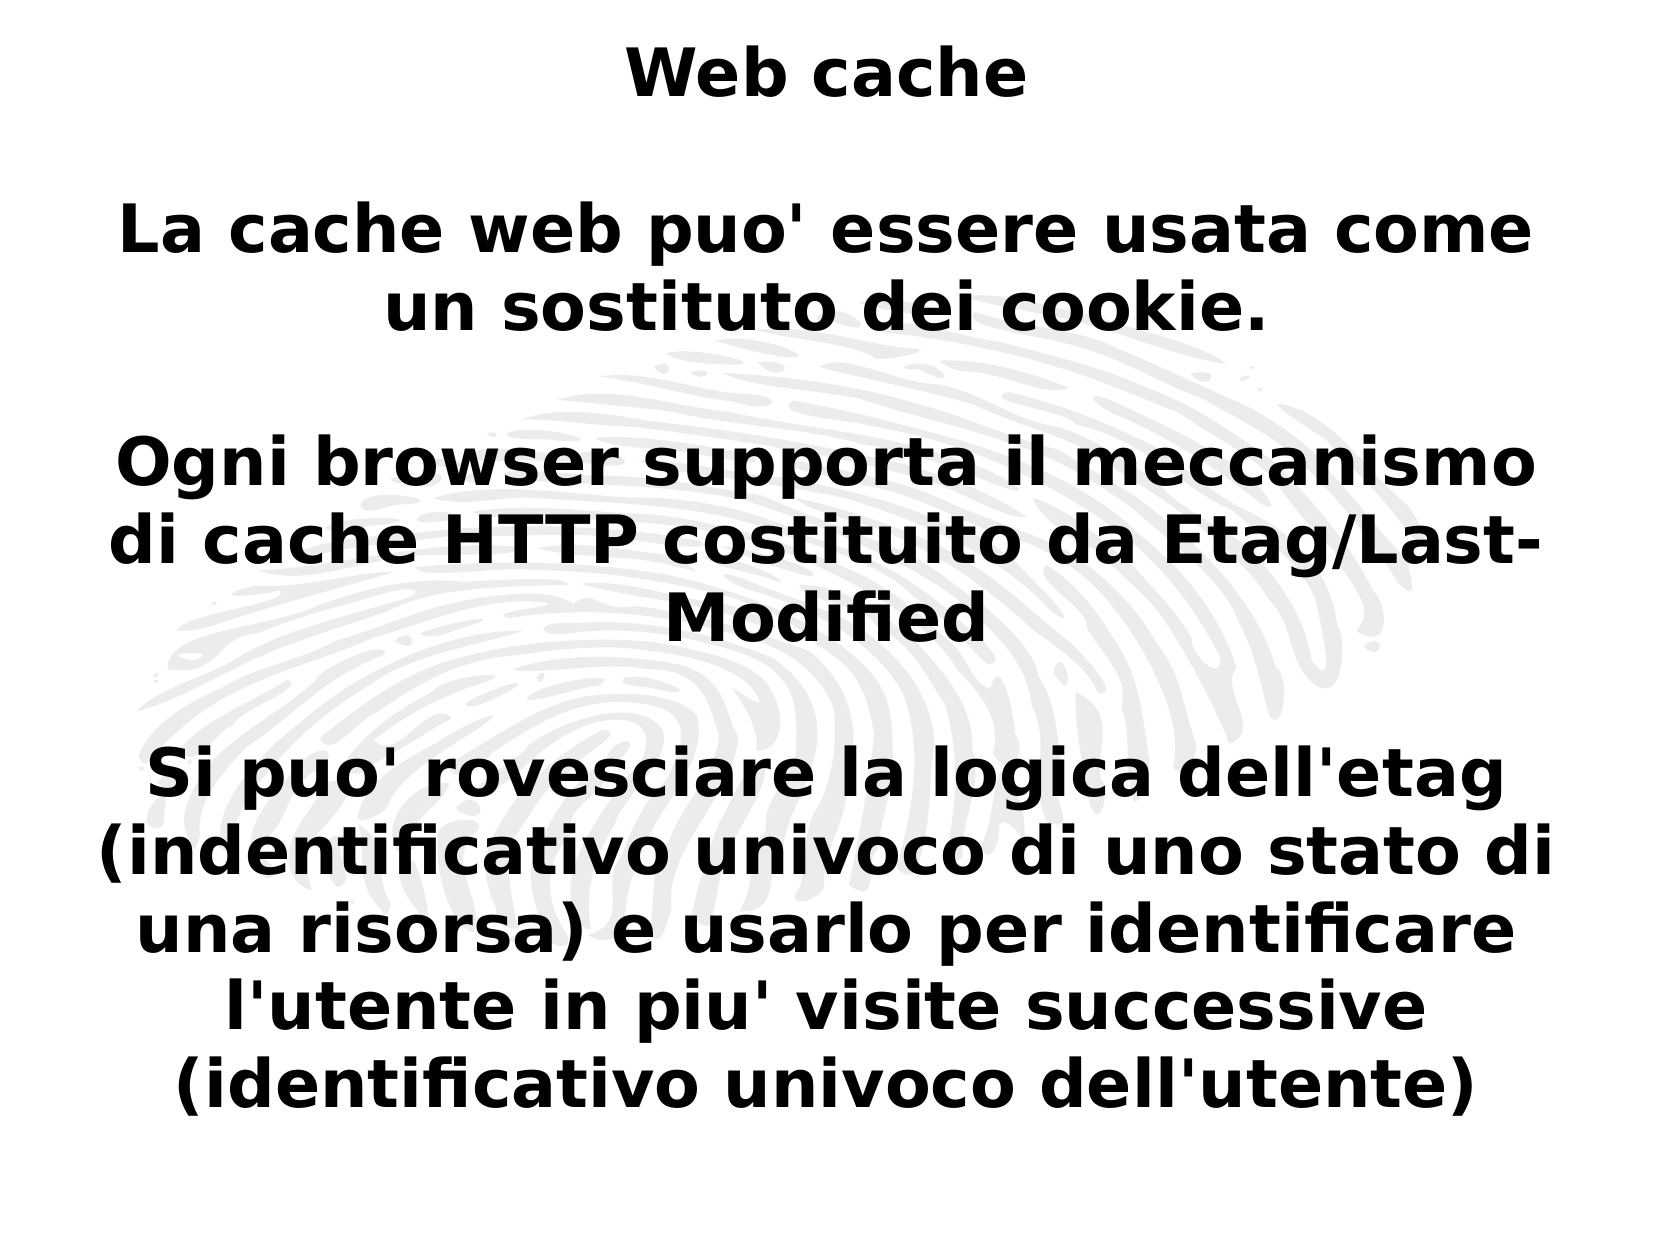

# Web cache
La cache web puo' essere usata come un sostituto dei cookie.
Ogni browser supporta il meccanismo di cache HTTP costituito da Etag/Last-Modified
Si puo' rovesciare la logica dell'etag (indentificativo univoco di uno stato di una risorsa) e usarlo per identificare l'utente in piu' visite successive (identificativo univoco dell'utente)